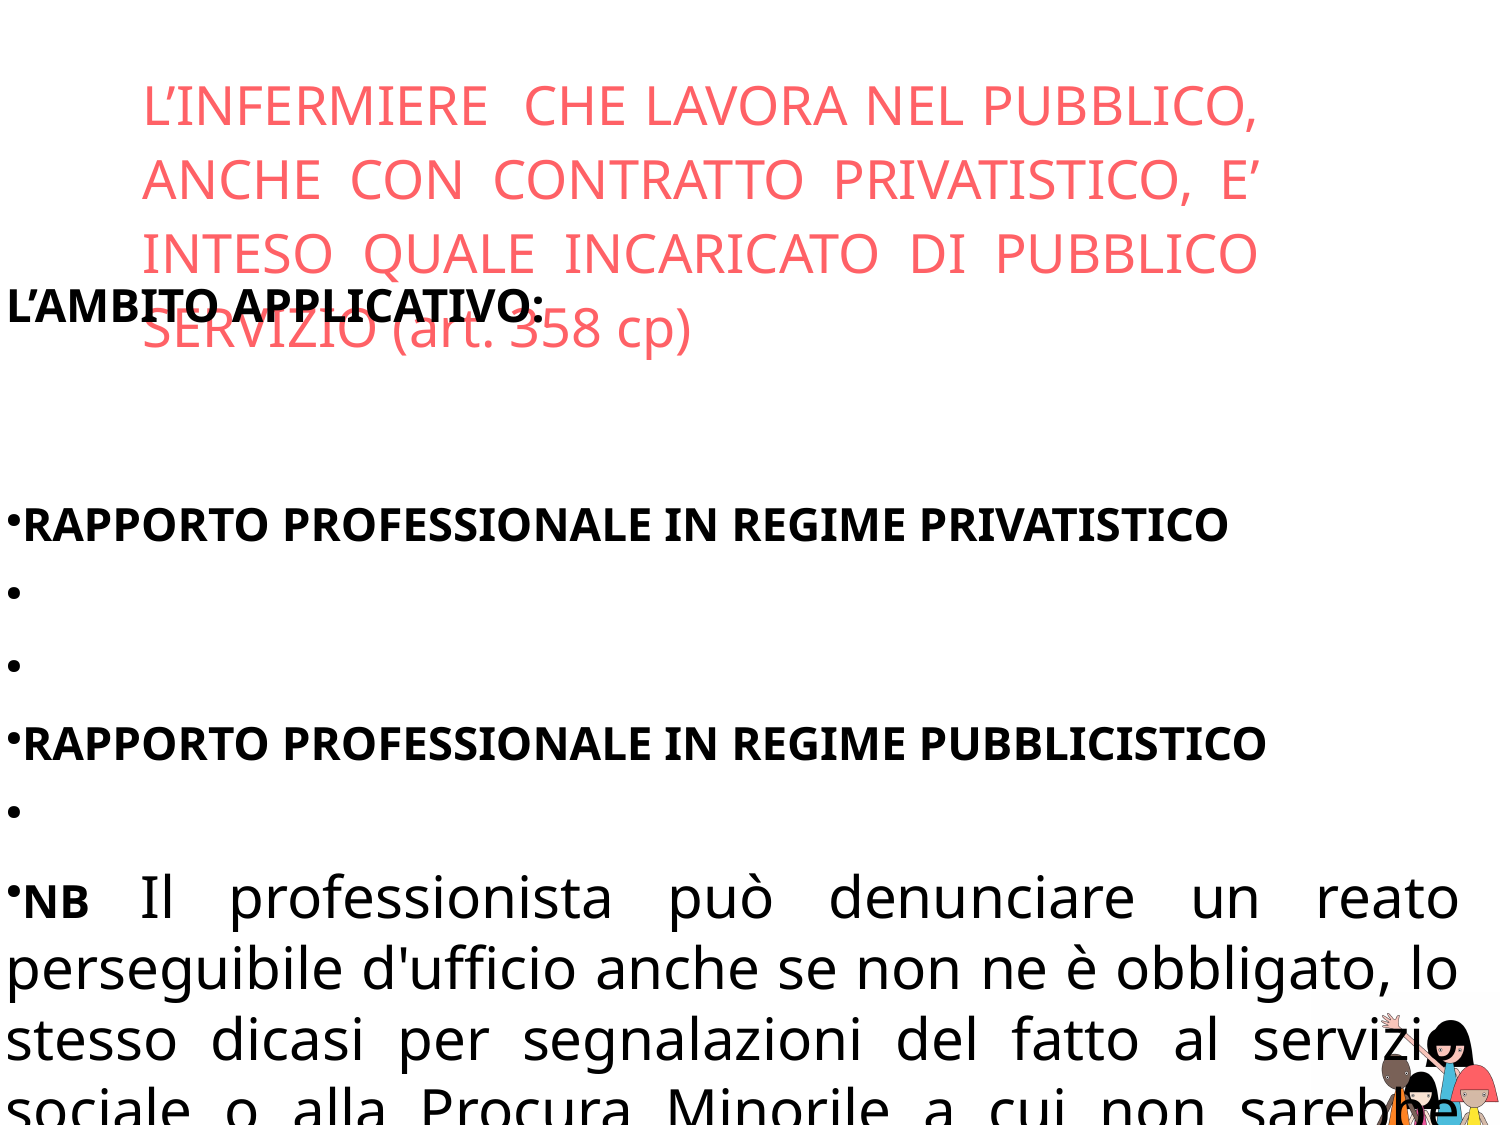

L’INFERMIERE CHE LAVORA NEL PUBBLICO, ANCHE CON CONTRATTO PRIVATISTICO, E’ INTESO QUALE INCARICATO DI PUBBLICO SERVIZIO (art. 358 cp)
L’AMBITO APPLICATIVO:
RAPPORTO PROFESSIONALE IN REGIME PRIVATISTICO
RAPPORTO PROFESSIONALE IN REGIME PUBBLICISTICO
NB Il professionista può denunciare un reato perseguibile d'ufficio anche se non ne è obbligato, lo stesso dicasi per segnalazioni del fatto al servizio sociale o alla Procura Minorile a cui non sarebbe necessariamente tenuto